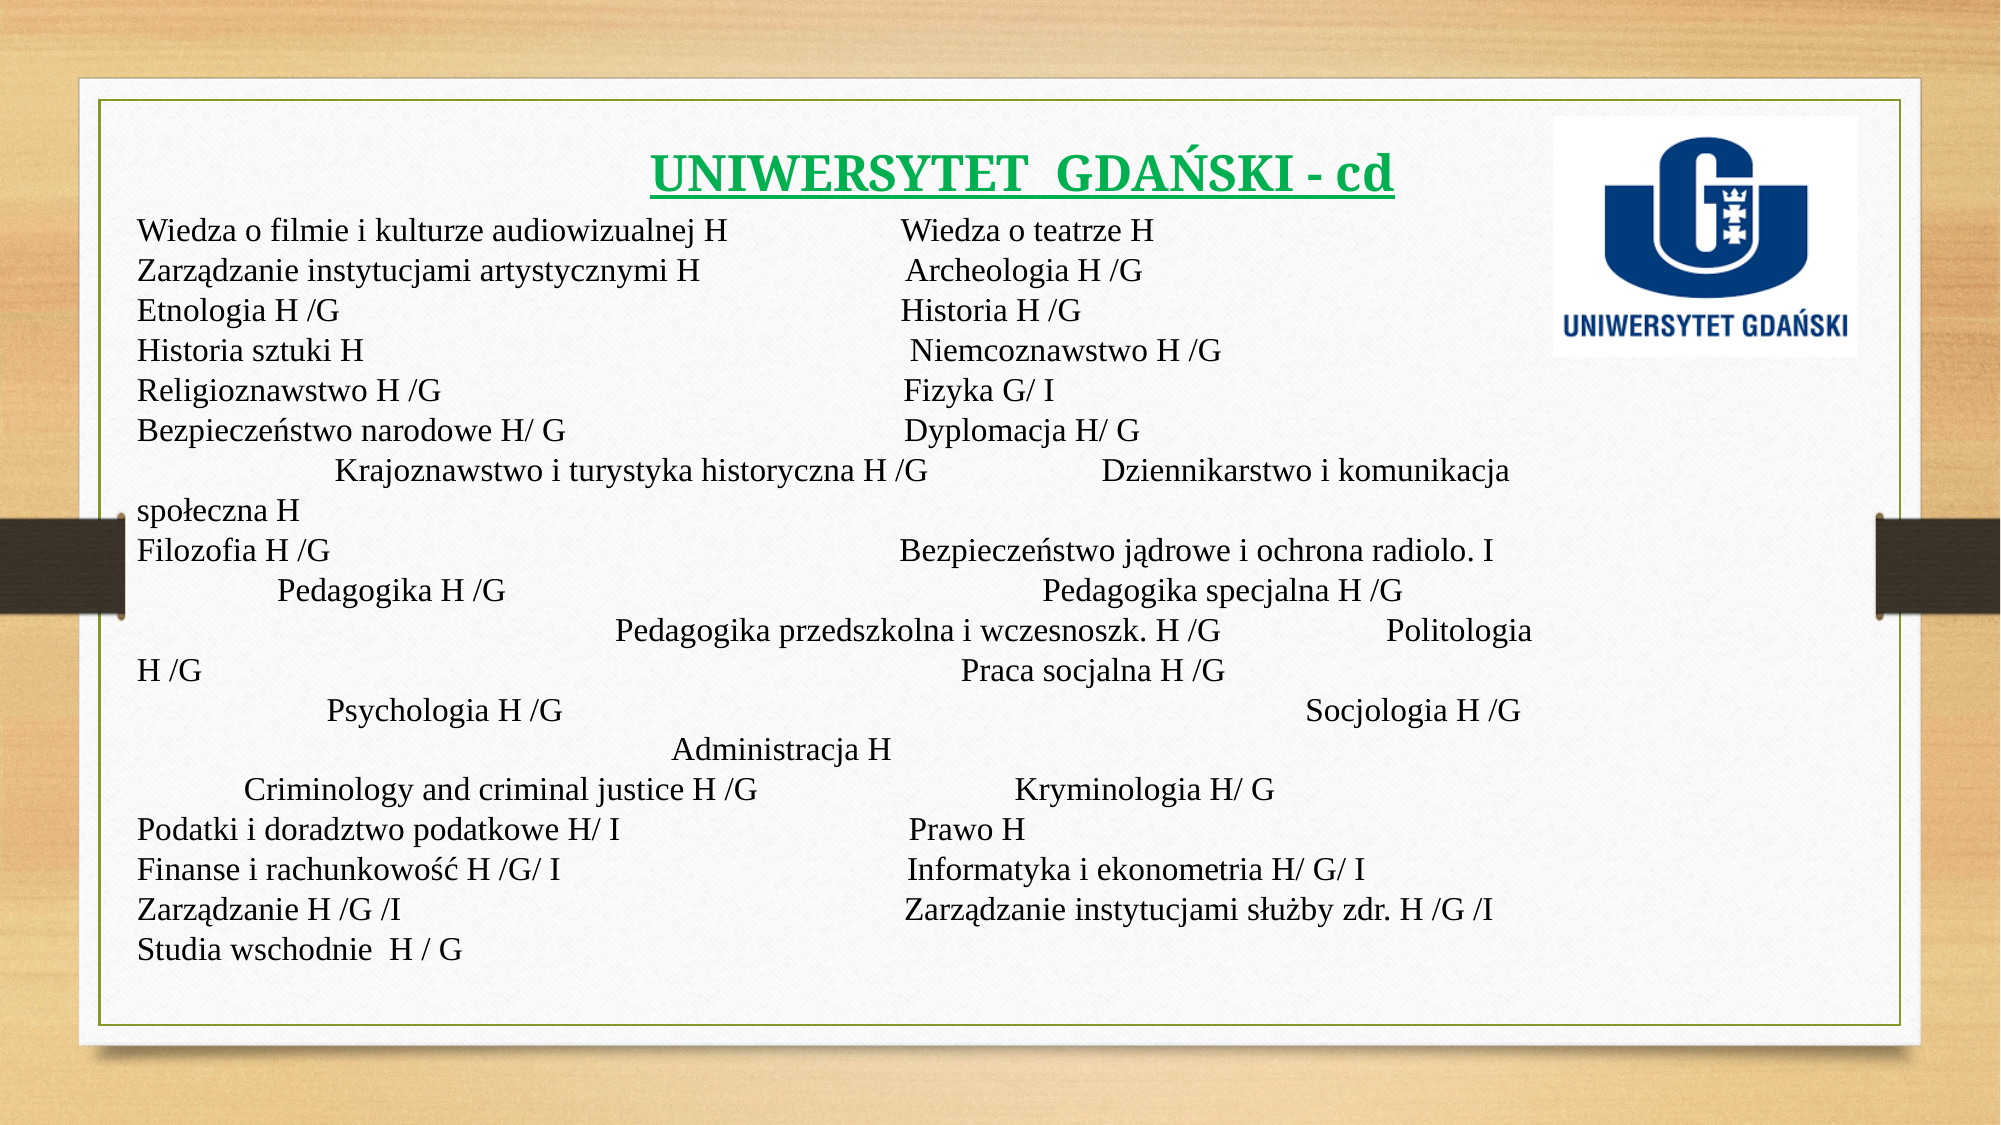

UNIWERSYTET GDAŃSKI - cd
Wiedza o filmie i kulturze audiowizualnej H Wiedza o teatrze H
Zarządzanie instytucjami artystycznymi H Archeologia H /G
Etnologia H /G Historia H /G
Historia sztuki H 	 Niemcoznawstwo H /G
Religioznawstwo H /G Fizyka G/ I
Bezpieczeństwo narodowe H/ G Dyplomacja H/ G Krajoznawstwo i turystyka historyczna H /G Dziennikarstwo i komunikacja społeczna H
Filozofia H /G Bezpieczeństwo jądrowe i ochrona radiolo. I Pedagogika H /G Pedagogika specjalna H /G Pedagogika przedszkolna i wczesnoszk. H /G Politologia H /G Praca socjalna H /G Psychologia H /G Socjologia H /G Administracja H Criminology and criminal justice H /G Kryminologia H/ G
Podatki i doradztwo podatkowe H/ I Prawo H
Finanse i rachunkowość H /G/ I Informatyka i ekonometria H/ G/ I
Zarządzanie H /G /I Zarządzanie instytucjami służby zdr. H /G /I Studia wschodnie H / G